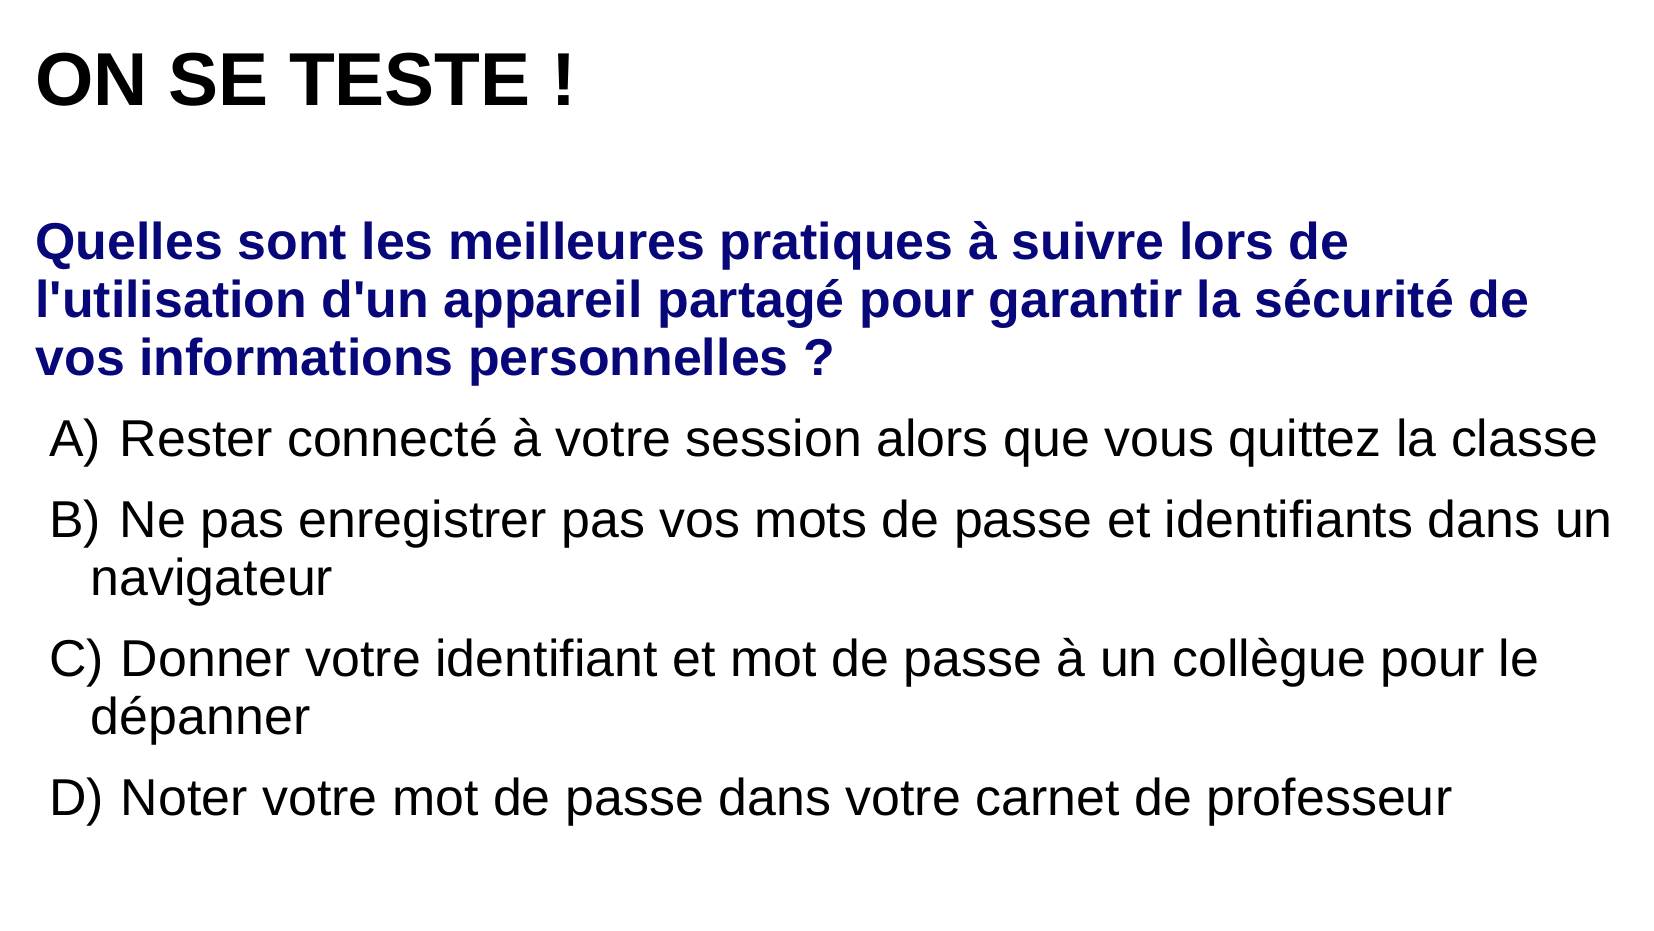

# On se teste !
Quelles sont les meilleures pratiques à suivre lors de l'utilisation d'un appareil partagé pour garantir la sécurité de vos informations personnelles ?
 Rester connecté à votre session alors que vous quittez la classe
 Ne pas enregistrer pas vos mots de passe et identifiants dans un navigateur
 Donner votre identifiant et mot de passe à un collègue pour le dépanner
 Noter votre mot de passe dans votre carnet de professeur